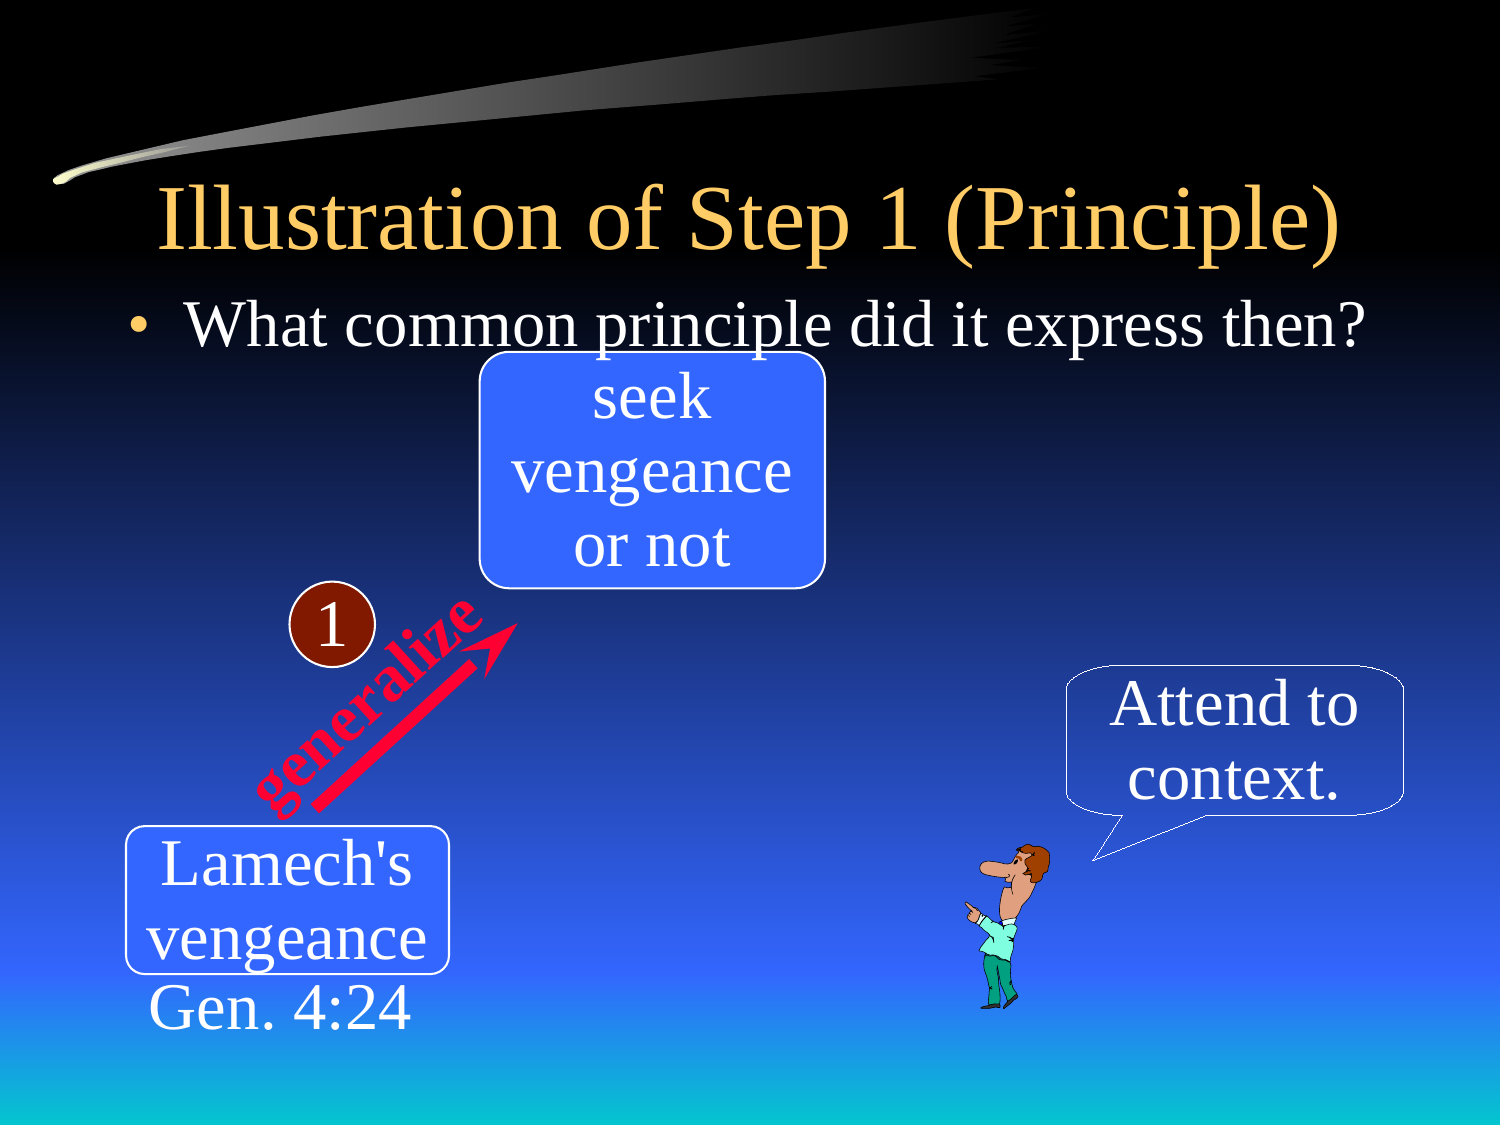

# Illustration of Step 1 (Principle)
What common principle did it express then?
seek
vengeance
or not
1
generalize
Attend to
context.
Lamech's
vengeance
Gen. 4:24